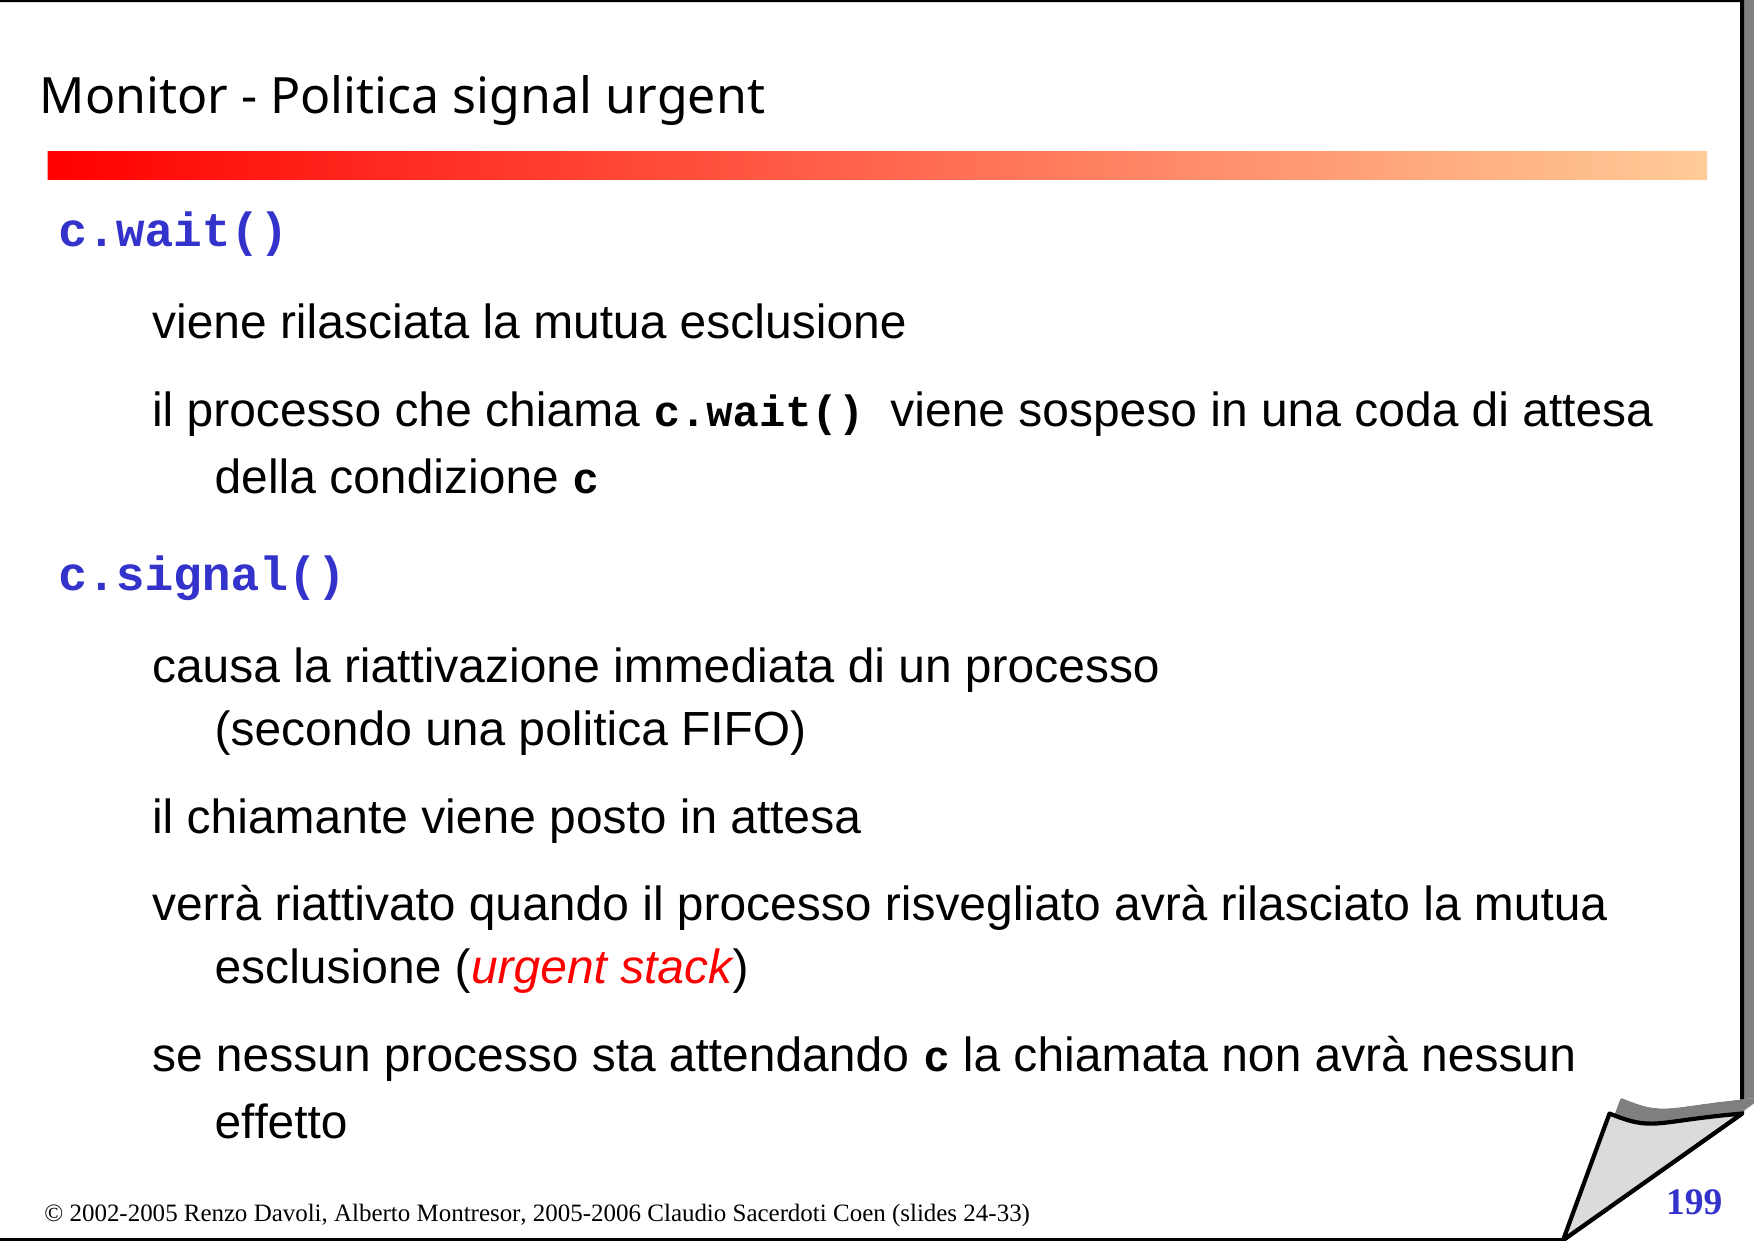

# Monitor - Politica signal urgent
c.wait()
viene rilasciata la mutua esclusione
il processo che chiama c.wait() viene sospeso in una coda di attesa della condizione c
c.signal()
causa la riattivazione immediata di un processo
(secondo una politica FIFO)
il chiamante viene posto in attesa
verrà riattivato quando il processo risvegliato avrà rilasciato la mutua esclusione (urgent stack)
se nessun processo sta attendando c la chiamata non avrà nessun effetto